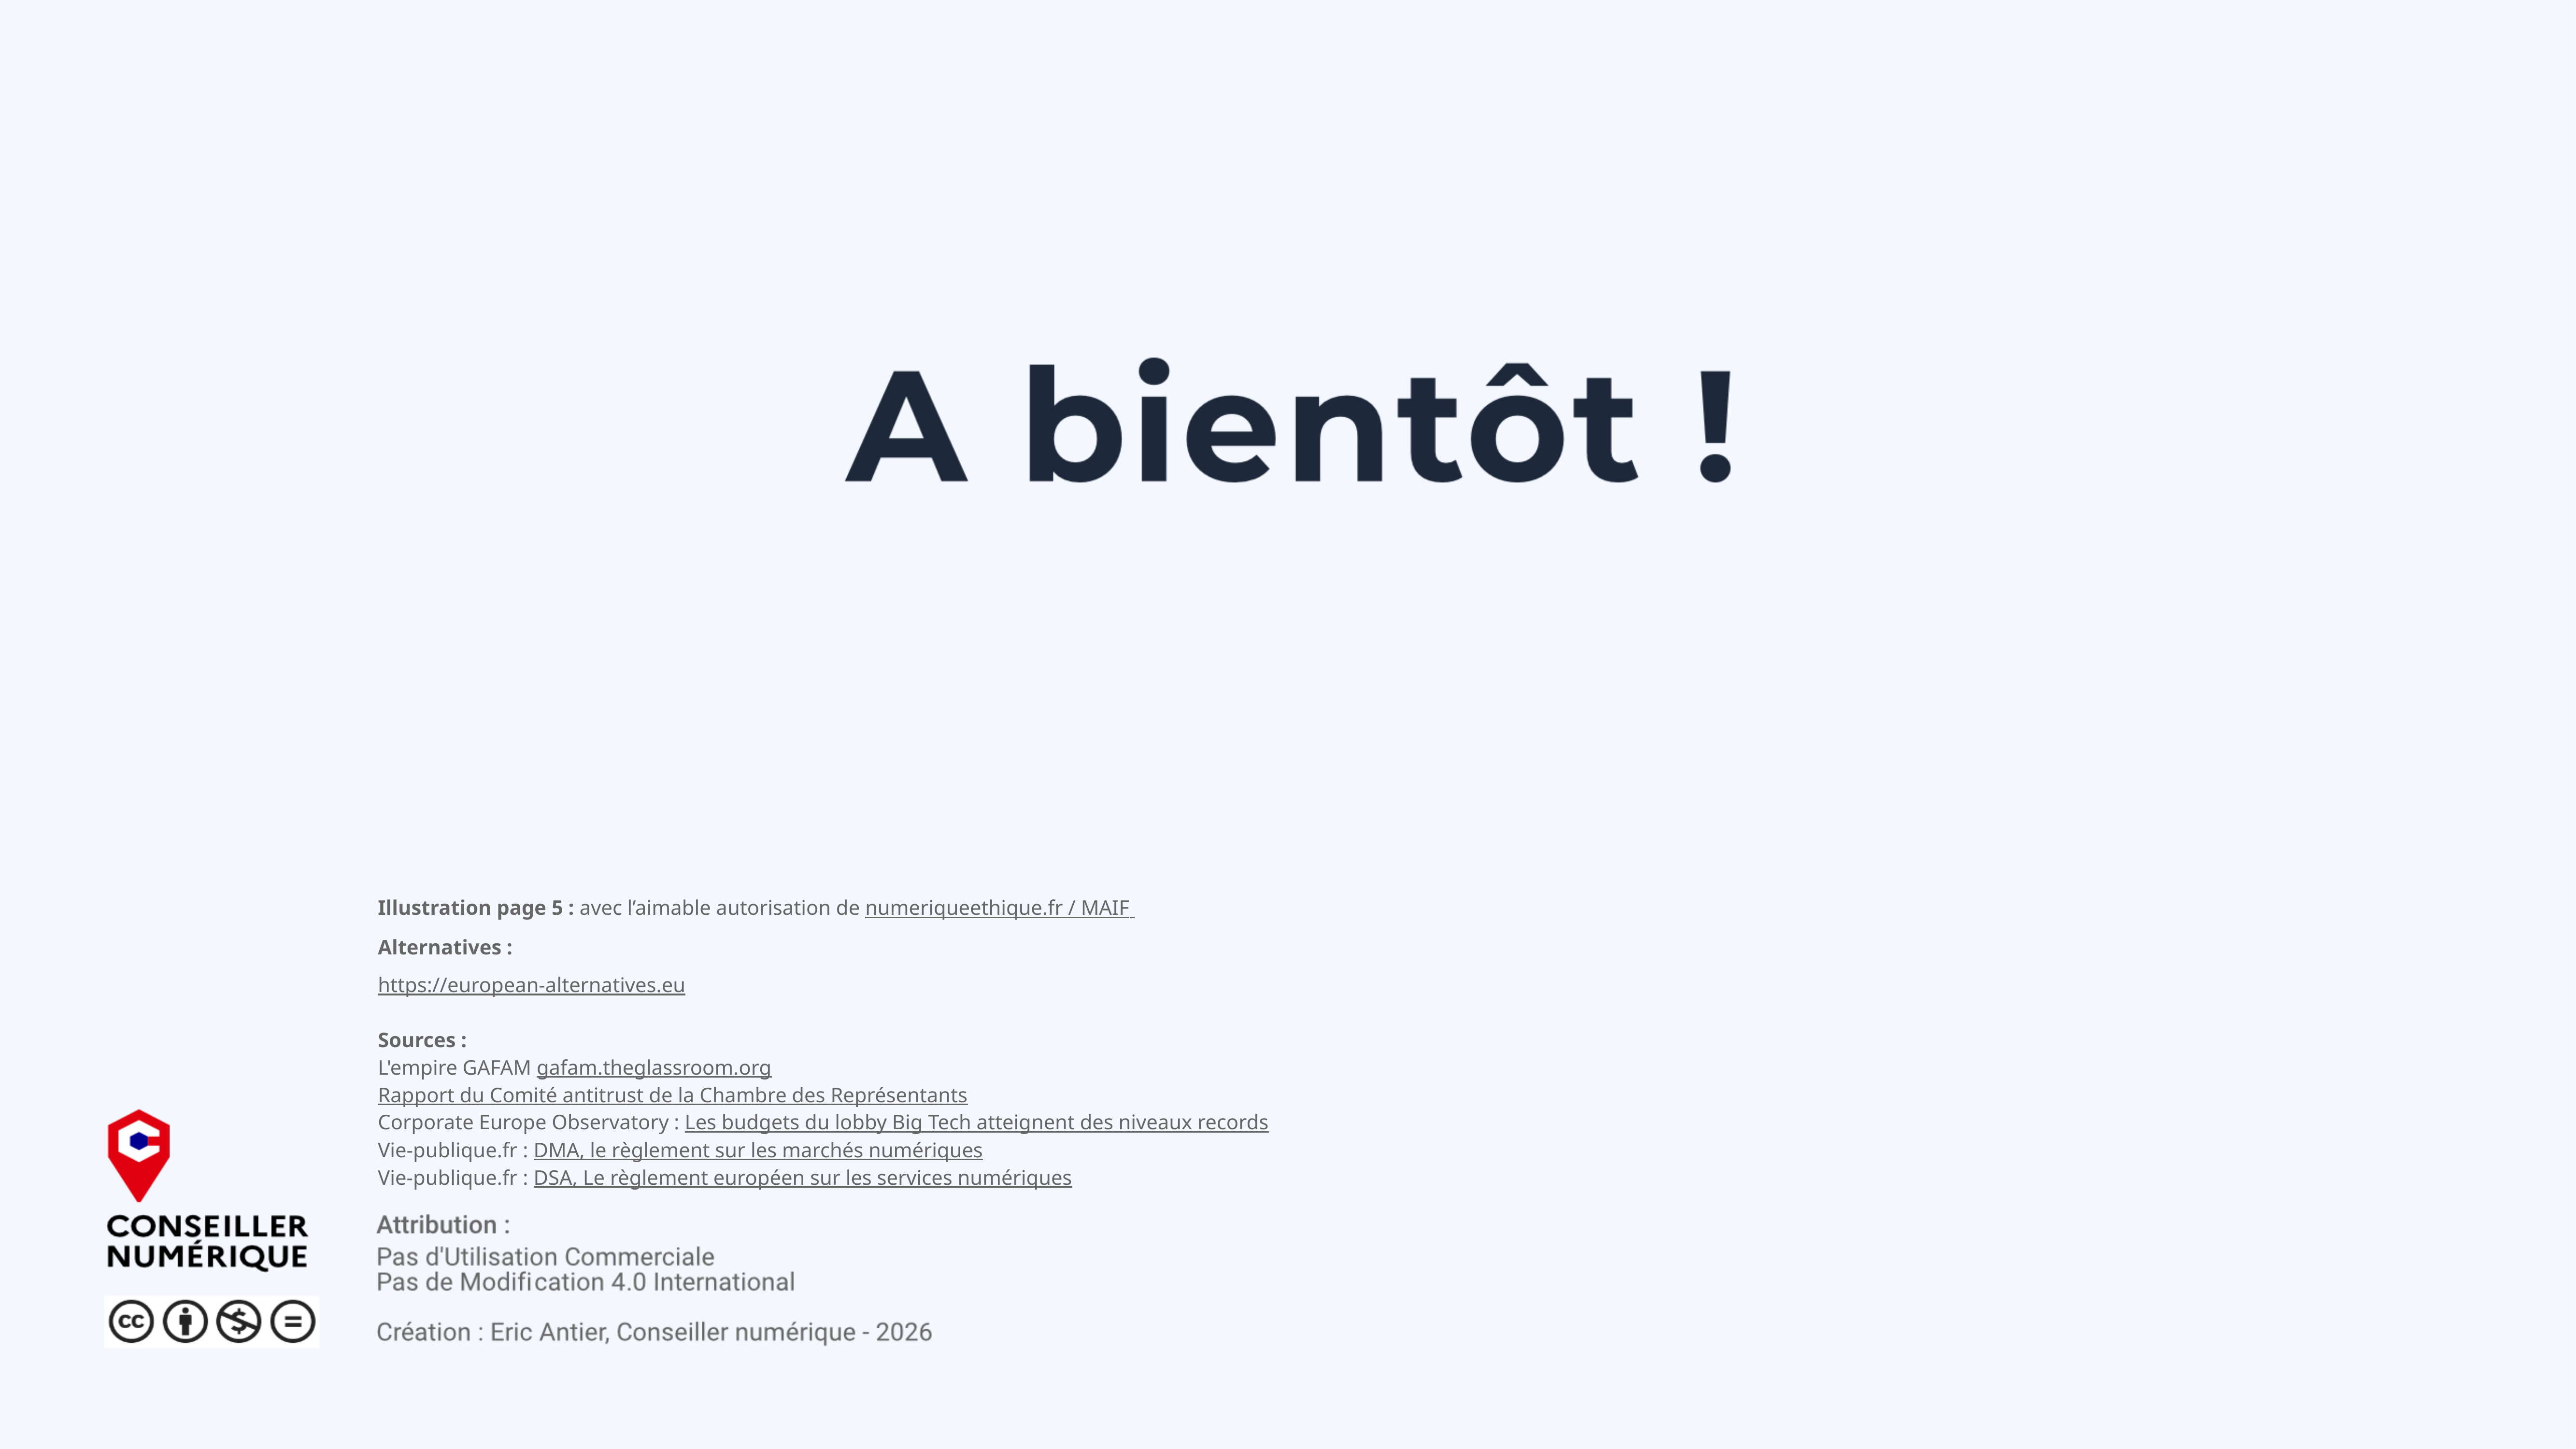

Illustration page 5 : avec l’aimable autorisation de numeriqueethique.fr / MAIF
Alternatives :
https://european-alternatives.eu
Sources :
L'empire GAFAM gafam.theglassroom.org
Rapport du Comité antitrust de la Chambre des Représentants
Corporate Europe Observatory : Les budgets du lobby Big Tech atteignent des niveaux records
Vie-publique.fr : DMA, le règlement sur les marchés numériques
Vie-publique.fr : DSA, Le règlement européen sur les services numériques